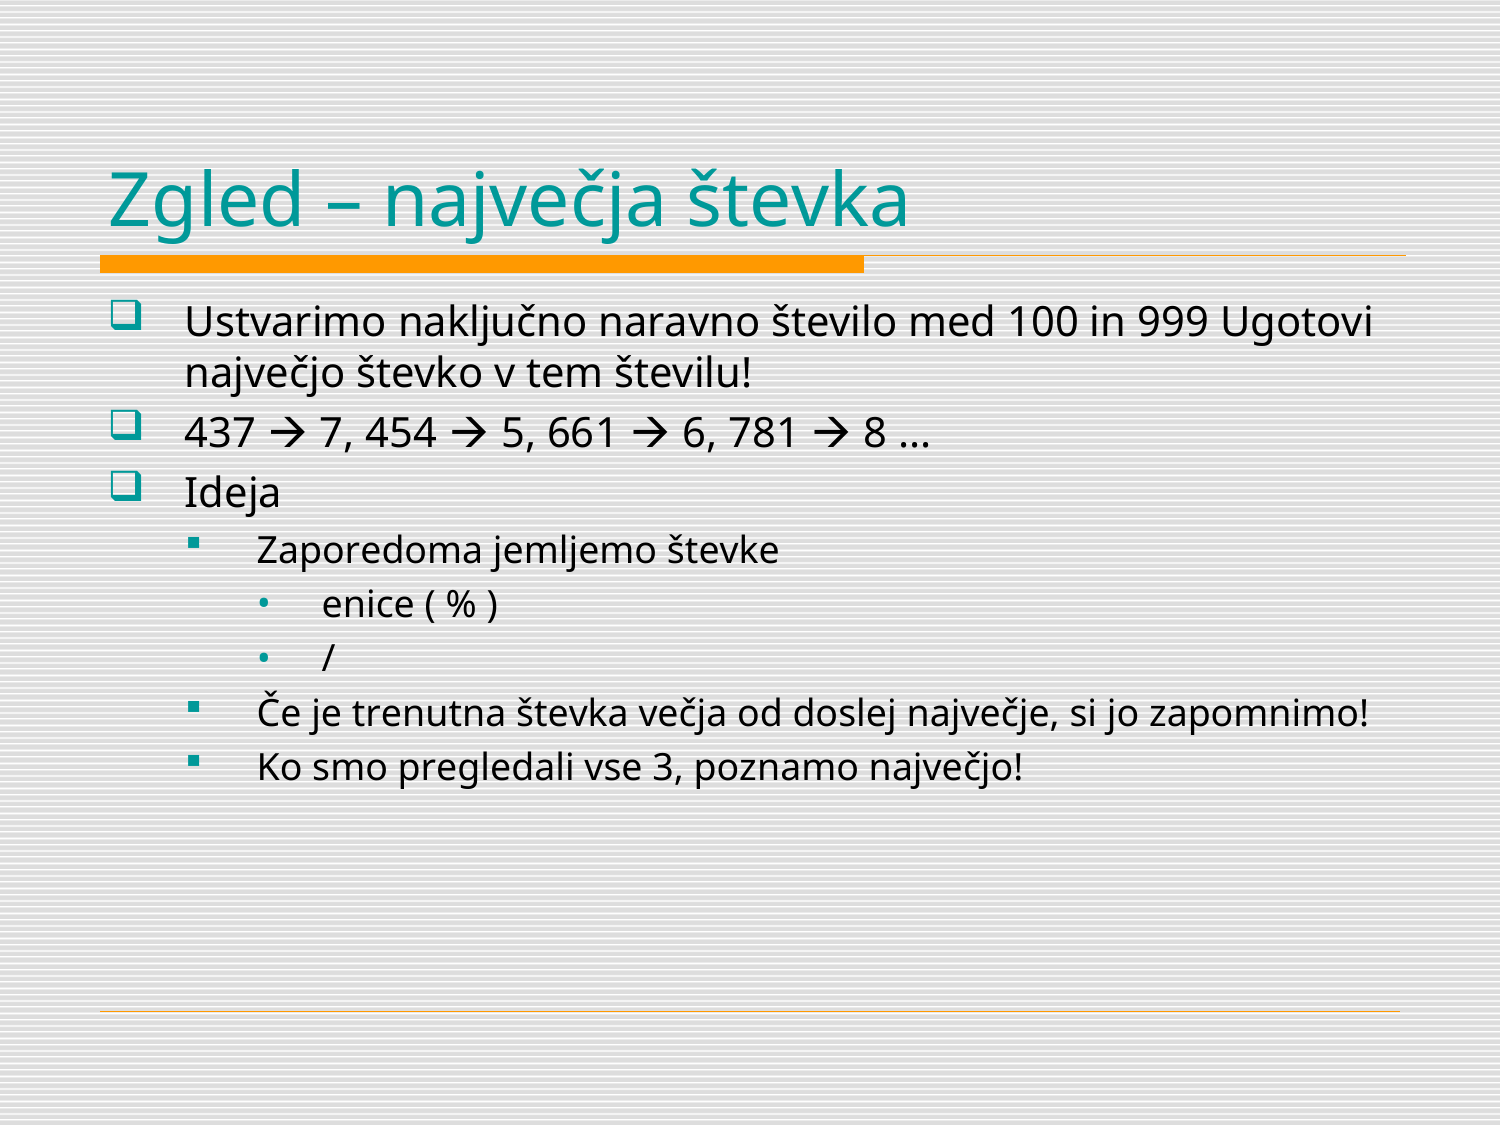

# Zgled – največja števka
Ustvarimo naključno naravno število med 100 in 999 Ugotovi največjo števko v tem številu!
437  7, 454  5, 661  6, 781  8 ...
Ideja
Zaporedoma jemljemo števke
enice ( % )
/
Če je trenutna števka večja od doslej največje, si jo zapomnimo!
Ko smo pregledali vse 3, poznamo največjo!